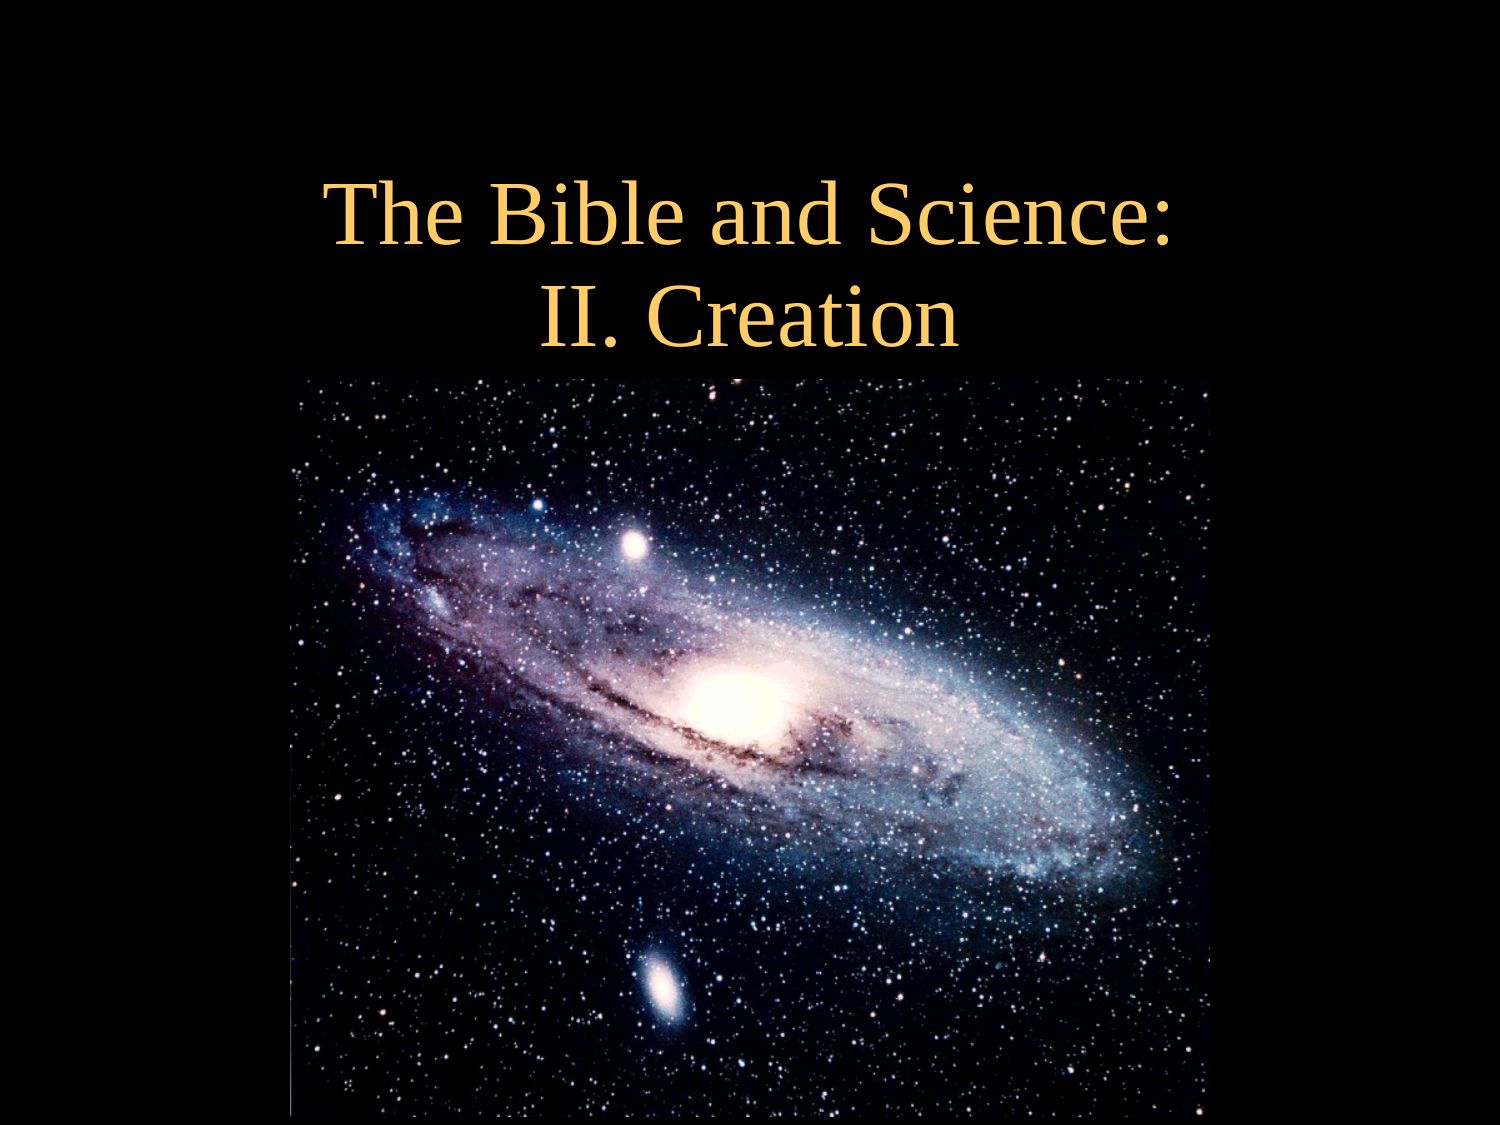

# The Bible and Science: II. Creation